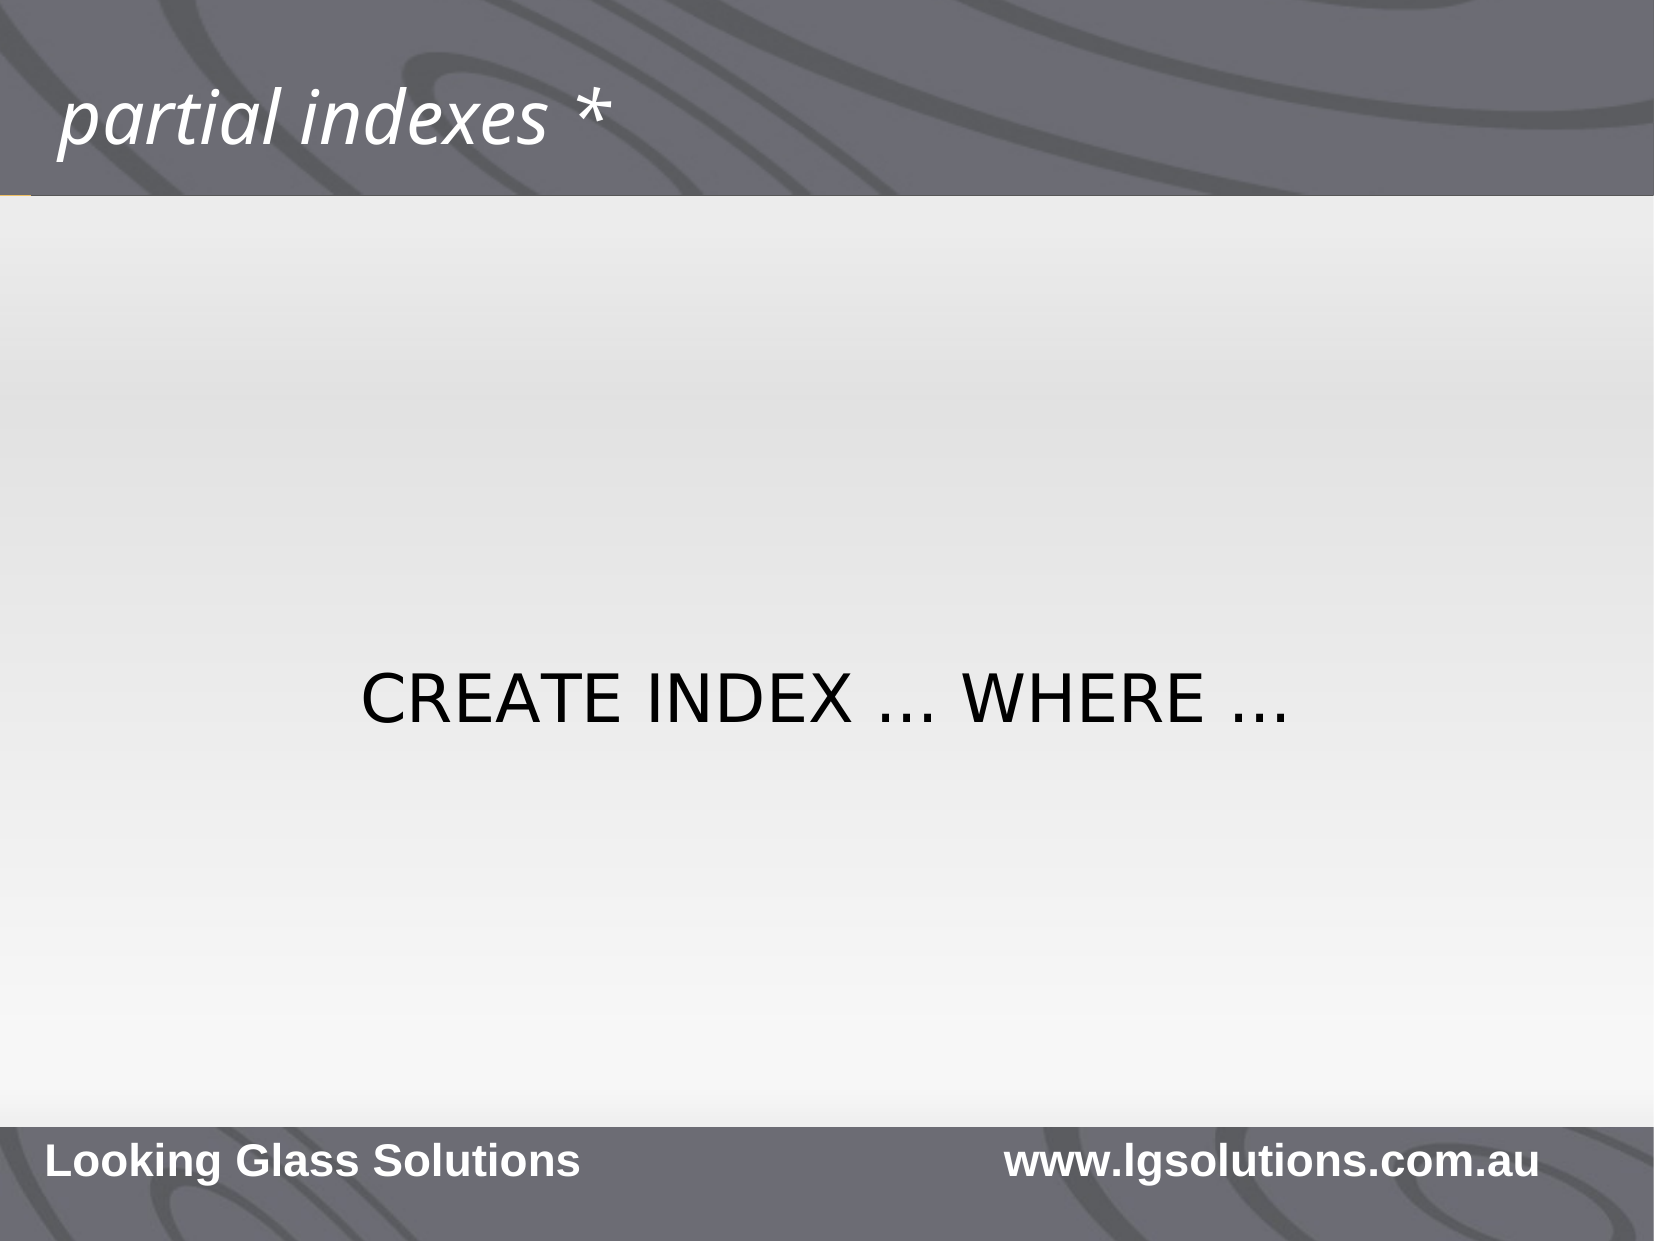

# partial indexes *
CREATE INDEX ... WHERE ...